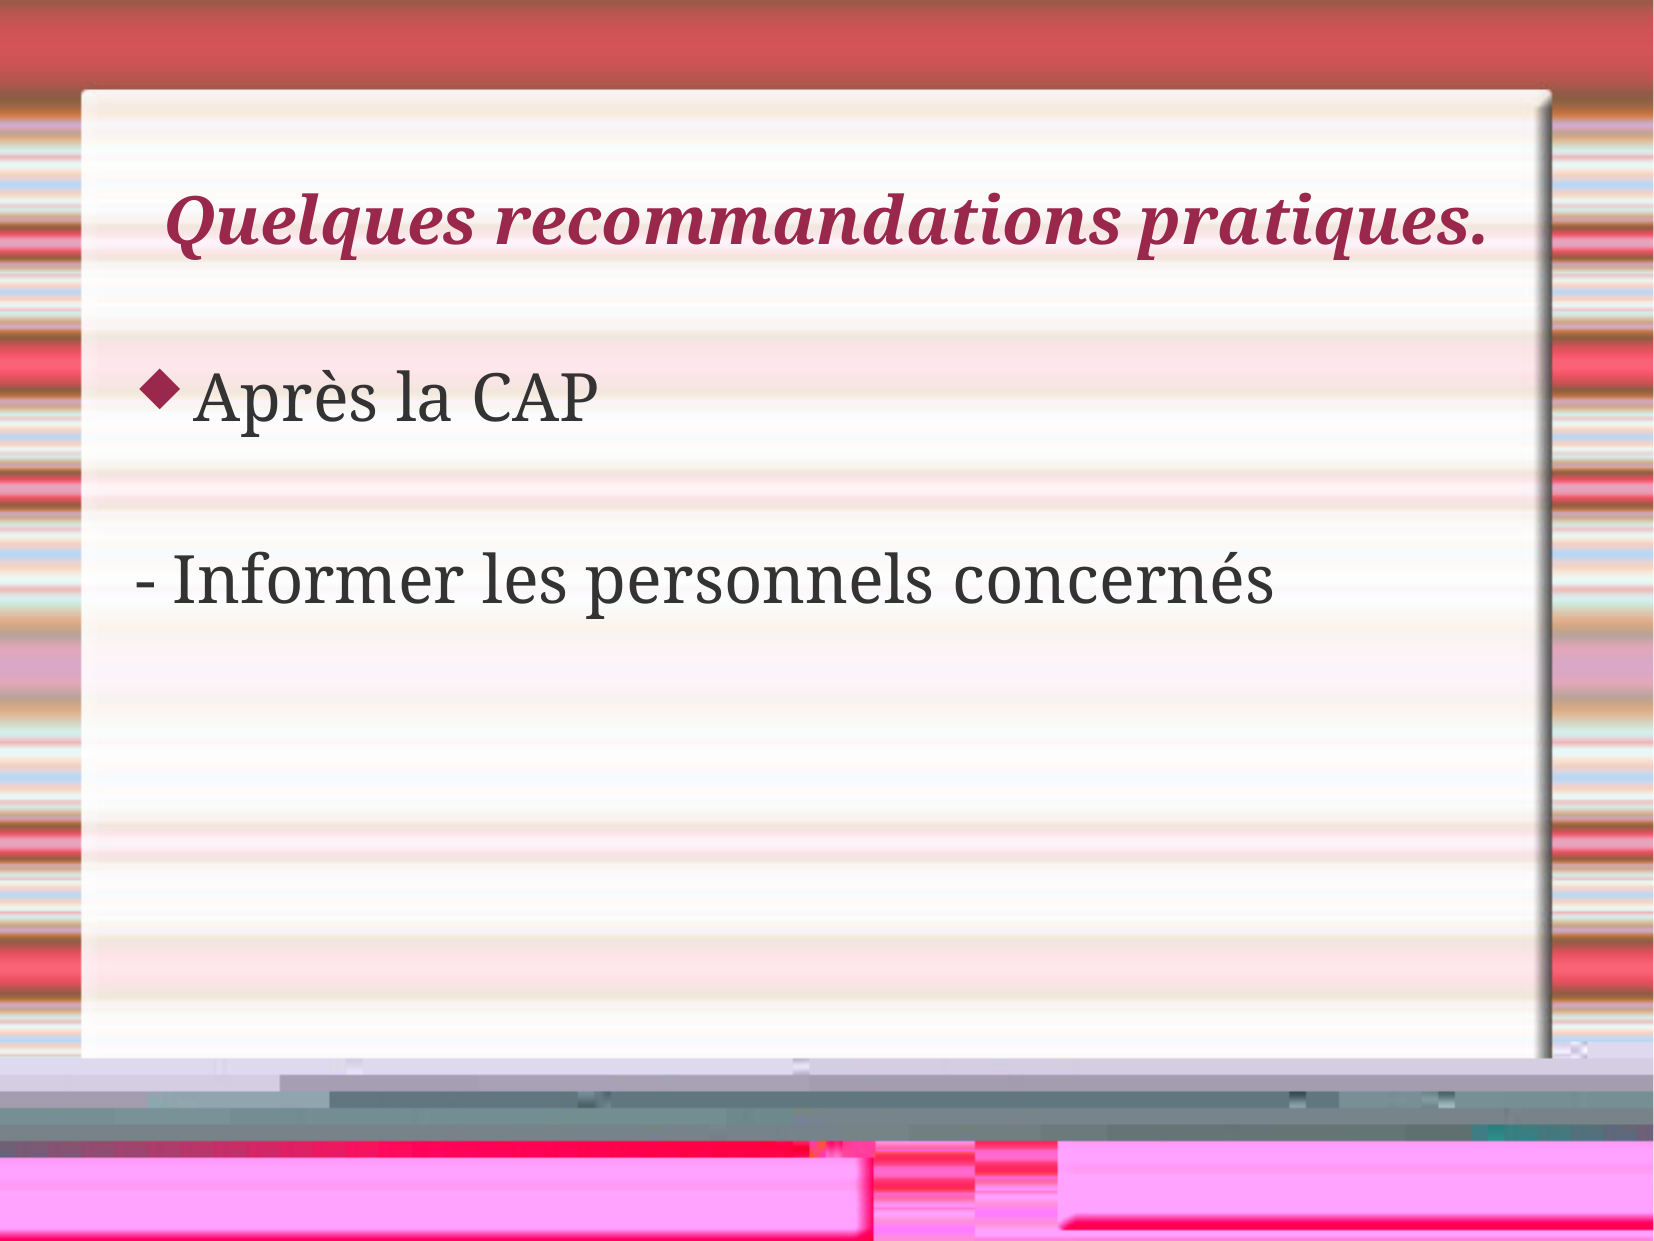

# Quelques recommandations pratiques.
Après la CAP
- Informer les personnels concernés